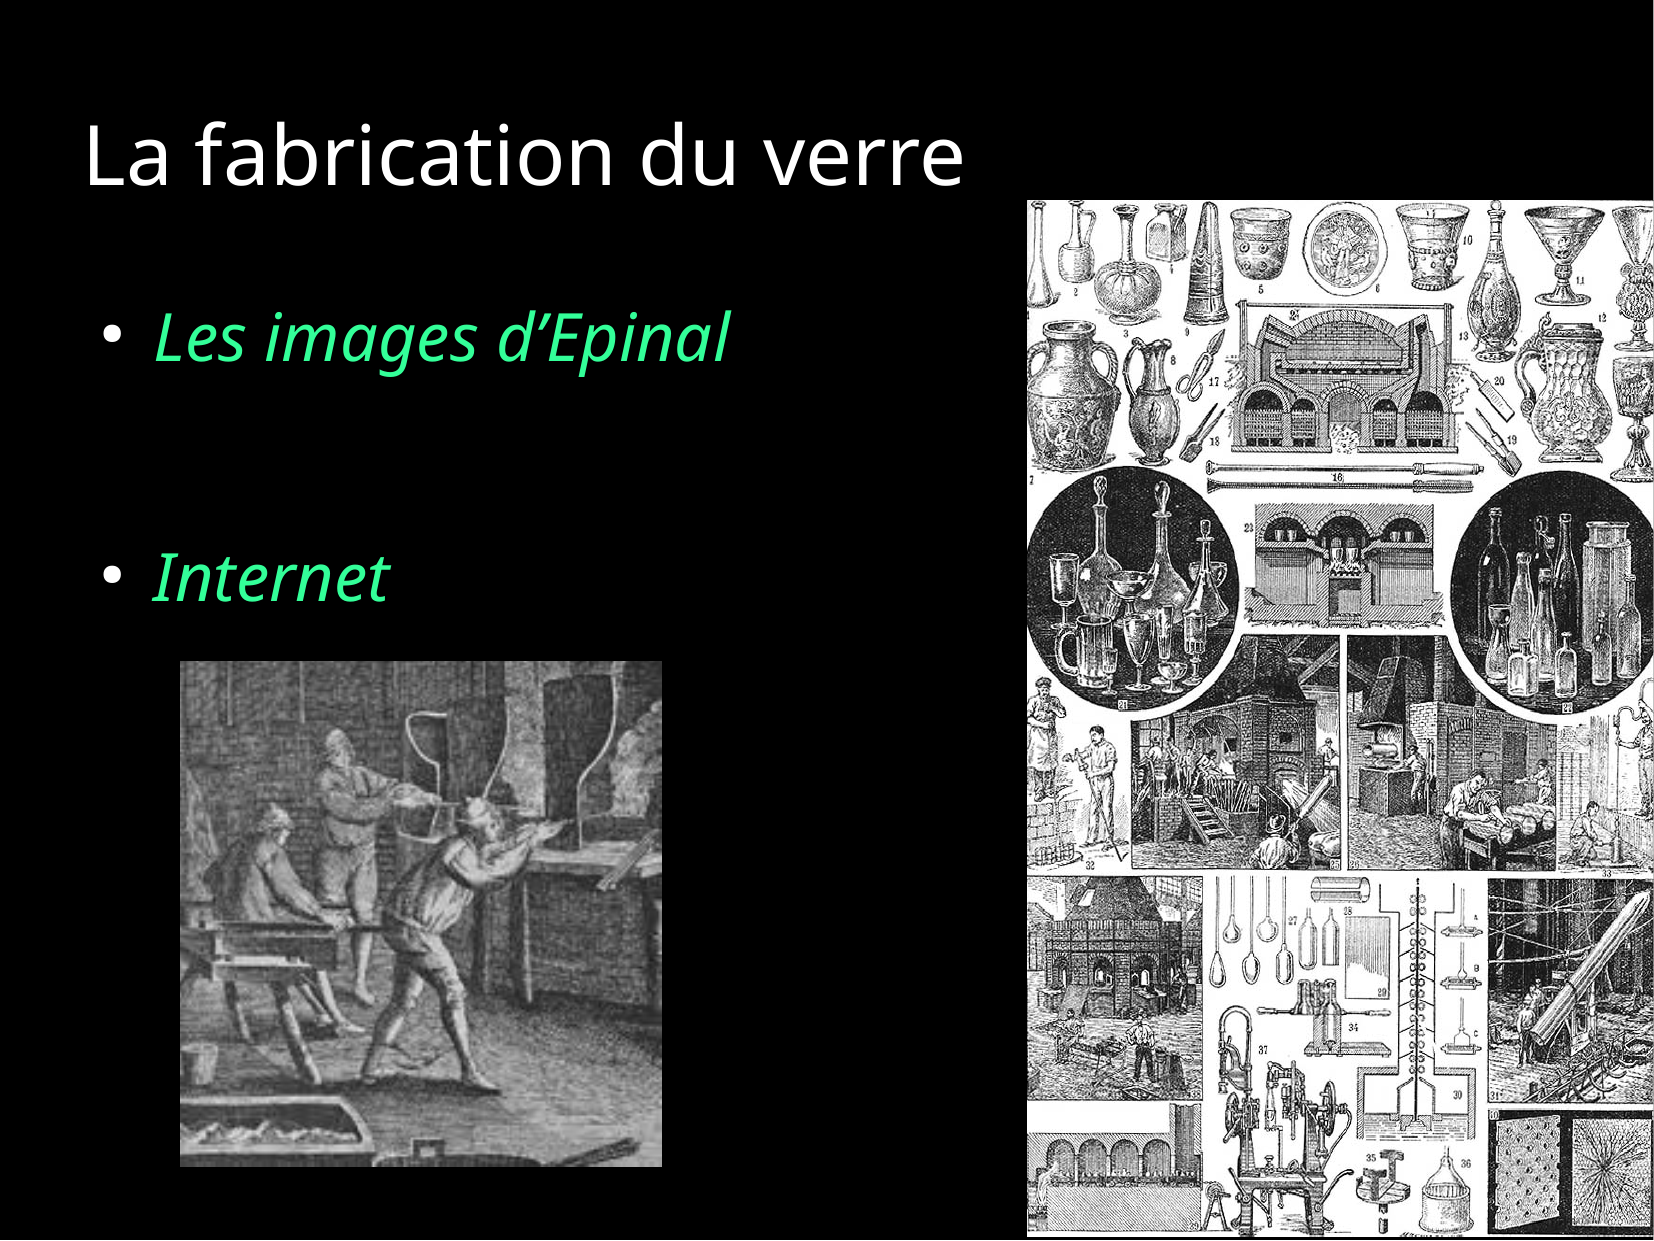

# La fabrication du verre
Les images d’Epinal
Internet
14